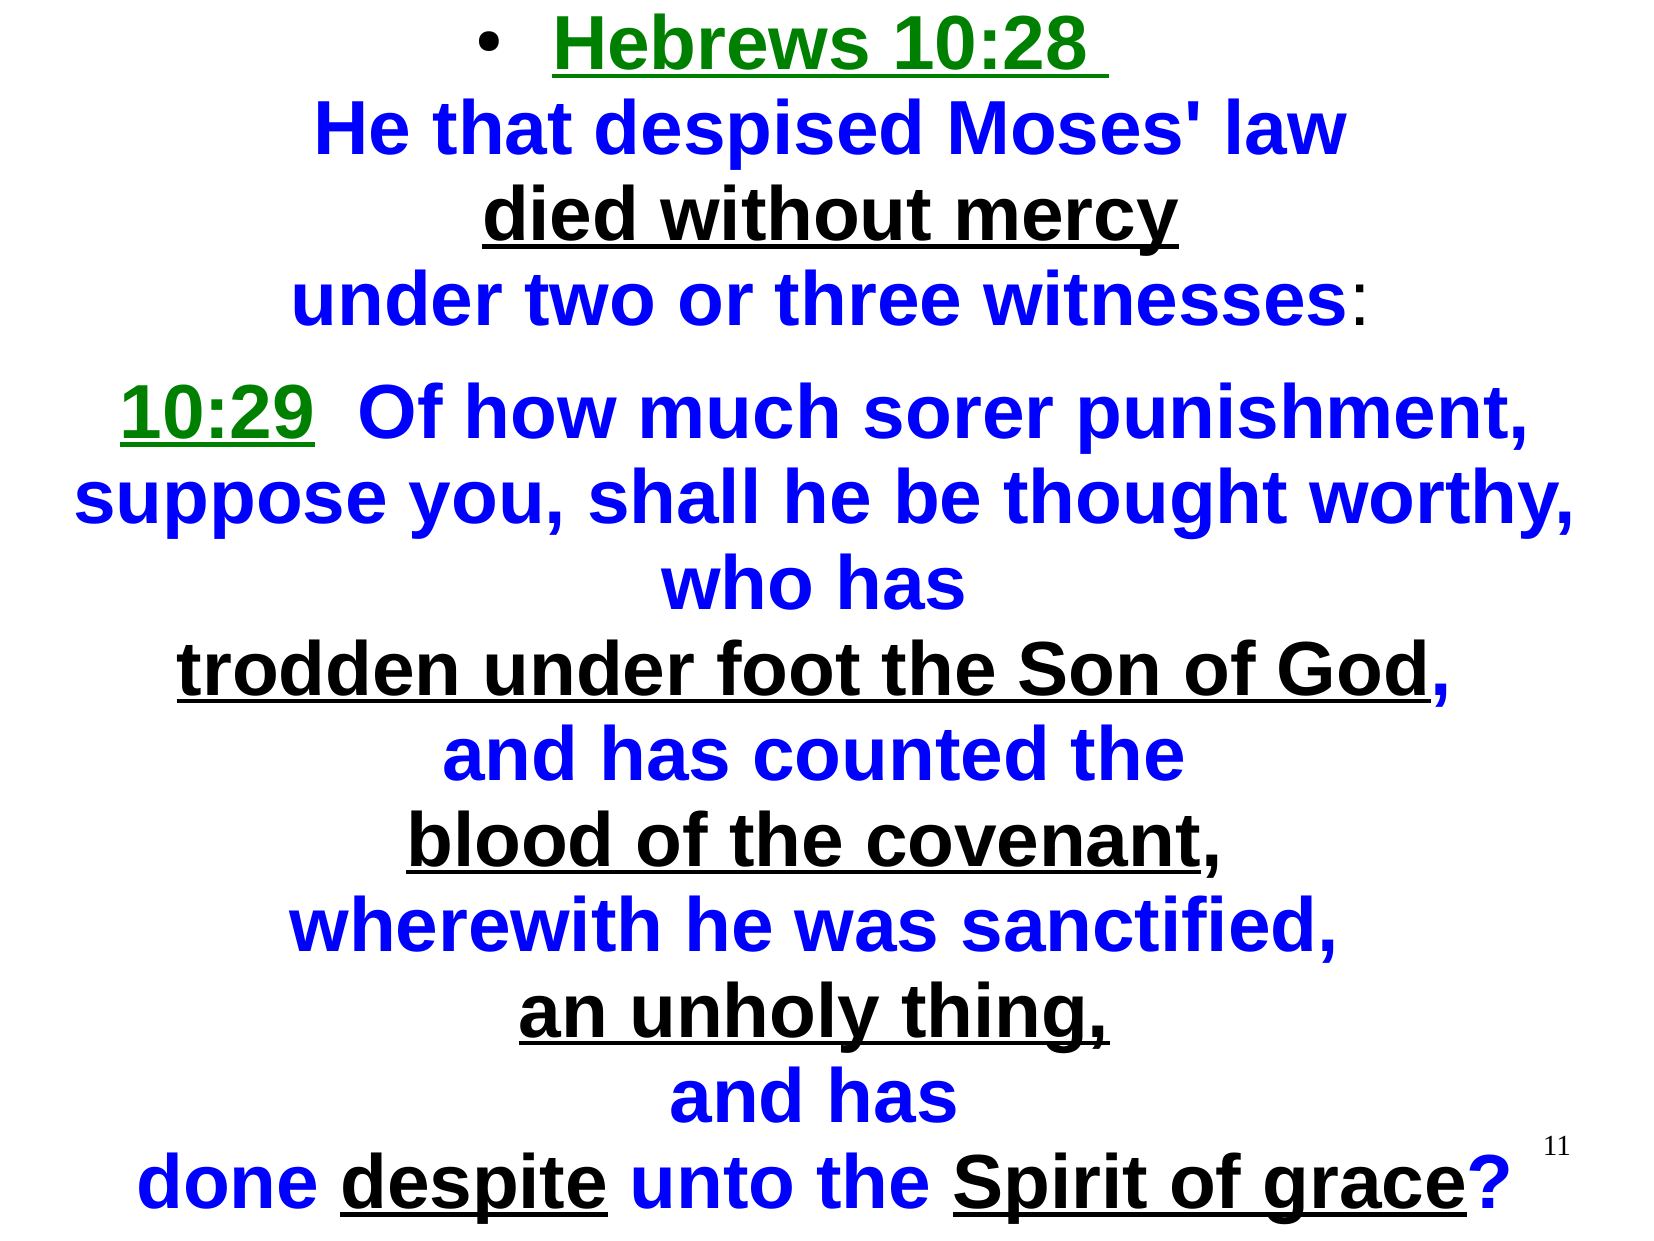

# Hebrews 10:28  He that despised Moses' law died without mercy under two or three witnesses:
10:29  Of how much sorer punishment, suppose you, shall he be thought worthy, who has
trodden under foot the Son of God,
and has counted the
blood of the covenant,
wherewith he was sanctified,
an unholy thing,
and has
 done despite unto the Spirit of grace?
11